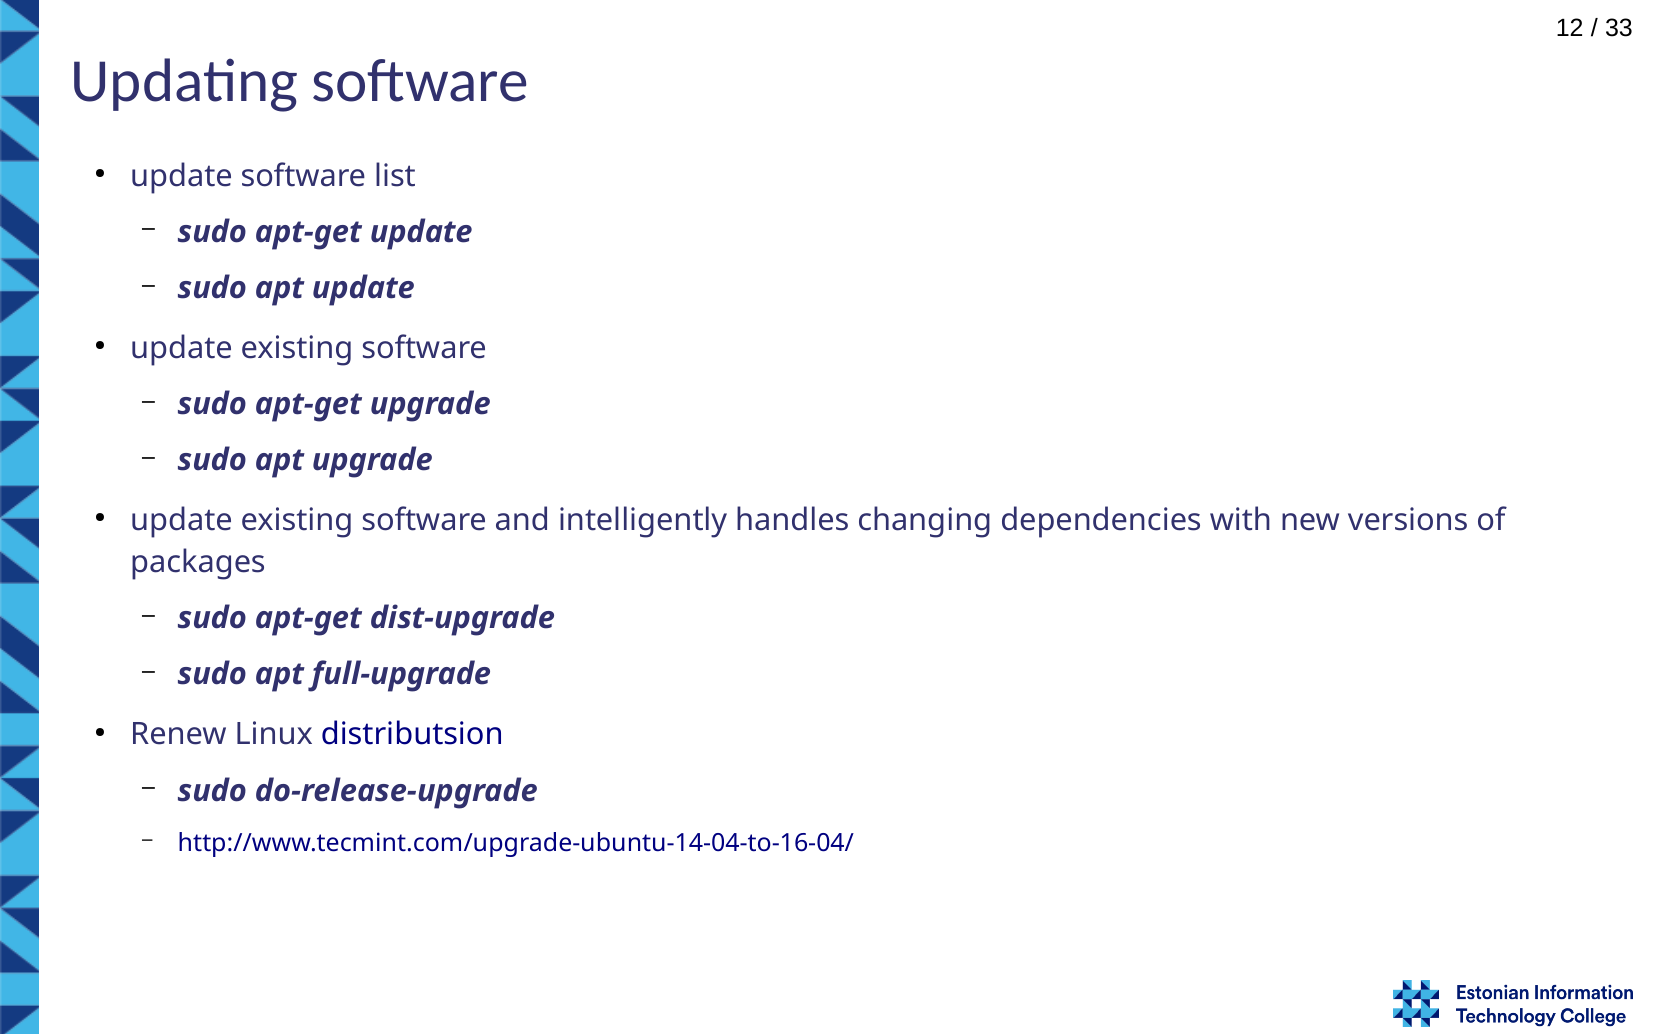

# Updating software
update software list
sudo apt-get update
sudo apt update
update existing software
sudo apt-get upgrade
sudo apt upgrade
update existing software and intelligently handles changing dependencies with new versions of packages
sudo apt-get dist-upgrade
sudo apt full-upgrade
Renew Linux distributsion
sudo do-release-upgrade
http://www.tecmint.com/upgrade-ubuntu-14-04-to-16-04/